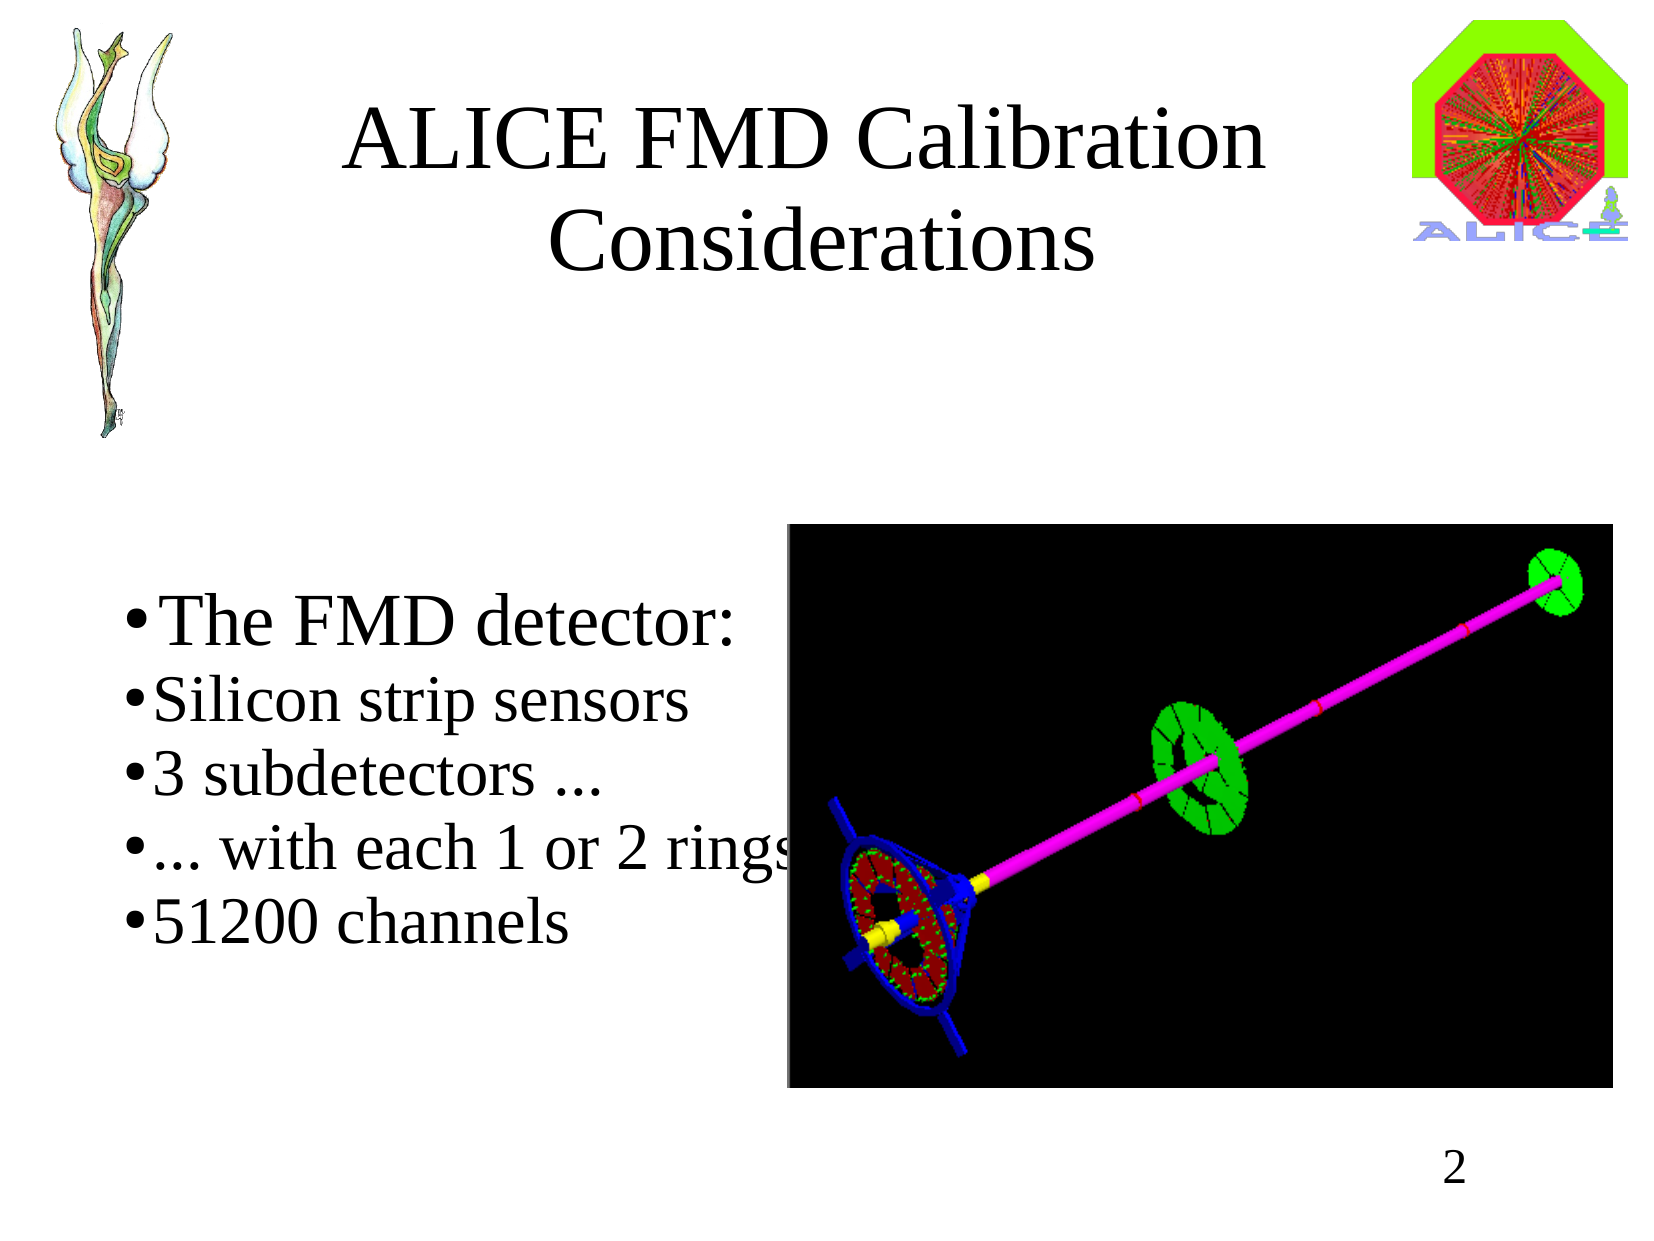

# ALICE FMD Calibration Considerations
The FMD detector:
Silicon strip sensors
3 subdetectors ...
... with each 1 or 2 rings
51200 channels